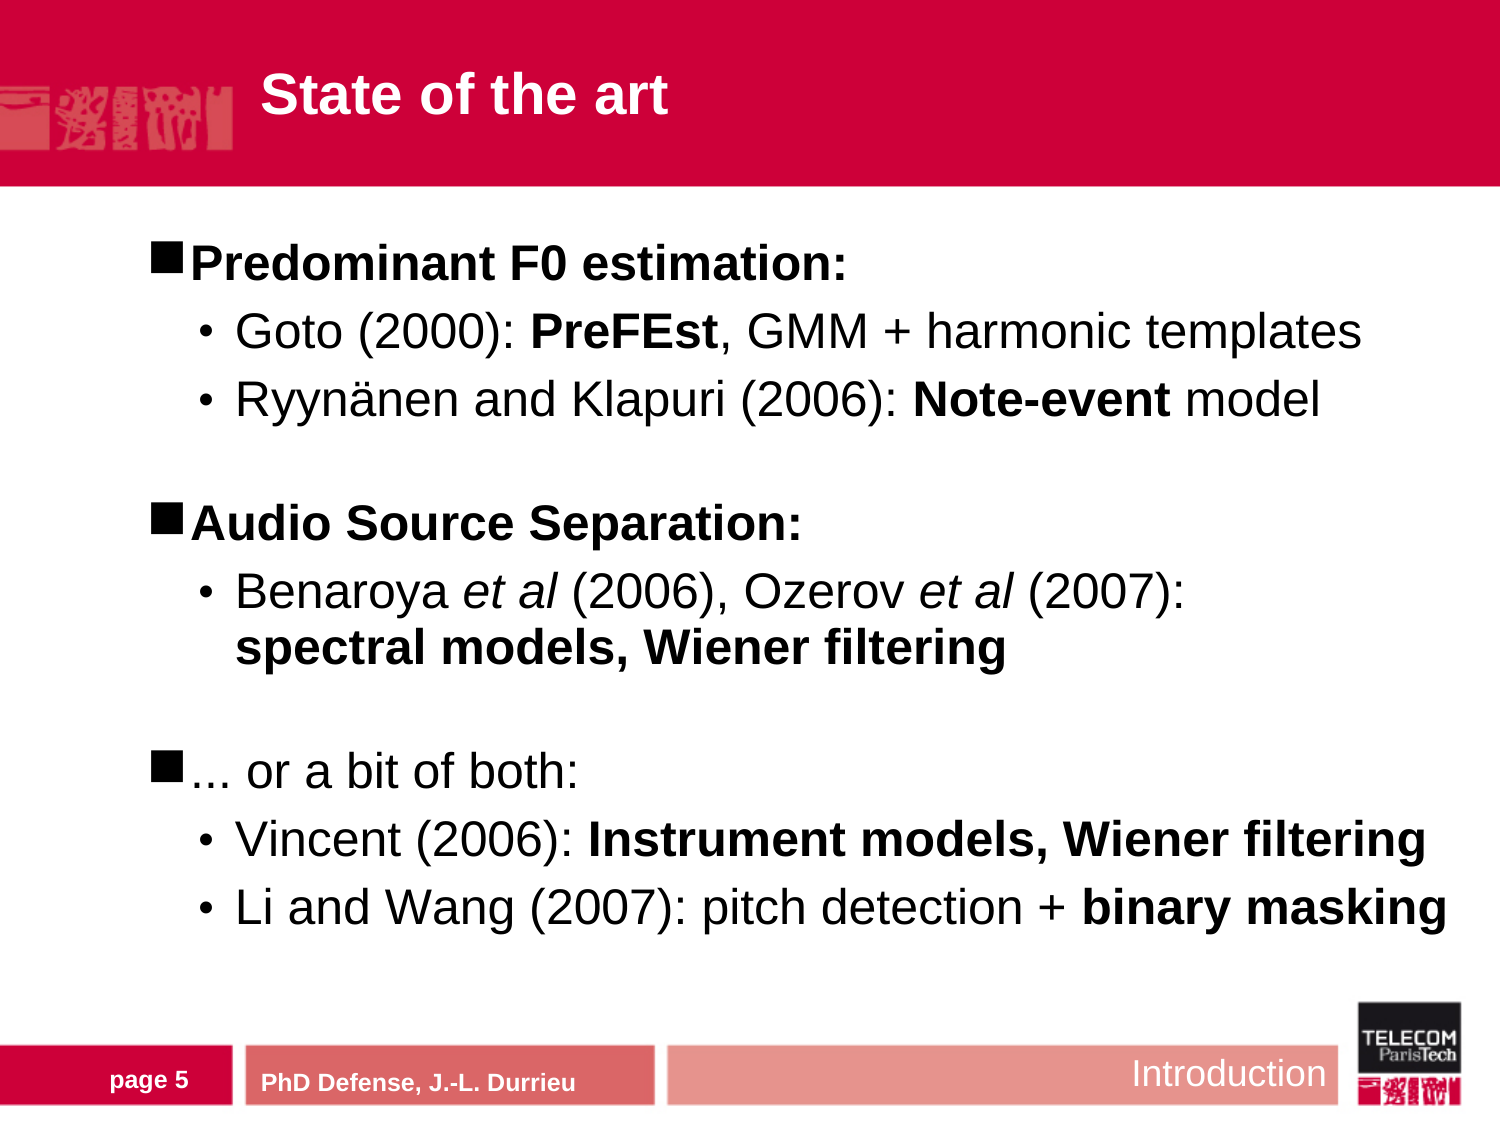

# State of the art
Predominant F0 estimation:
Goto (2000): PreFEst, GMM + harmonic templates
Ryynänen and Klapuri (2006): Note-event model
Audio Source Separation:
Benaroya et al (2006), Ozerov et al (2007):
spectral models, Wiener filtering
... or a bit of both:
Vincent (2006): Instrument models, Wiener filtering
Li and Wang (2007): pitch detection + binary masking
Introduction
5